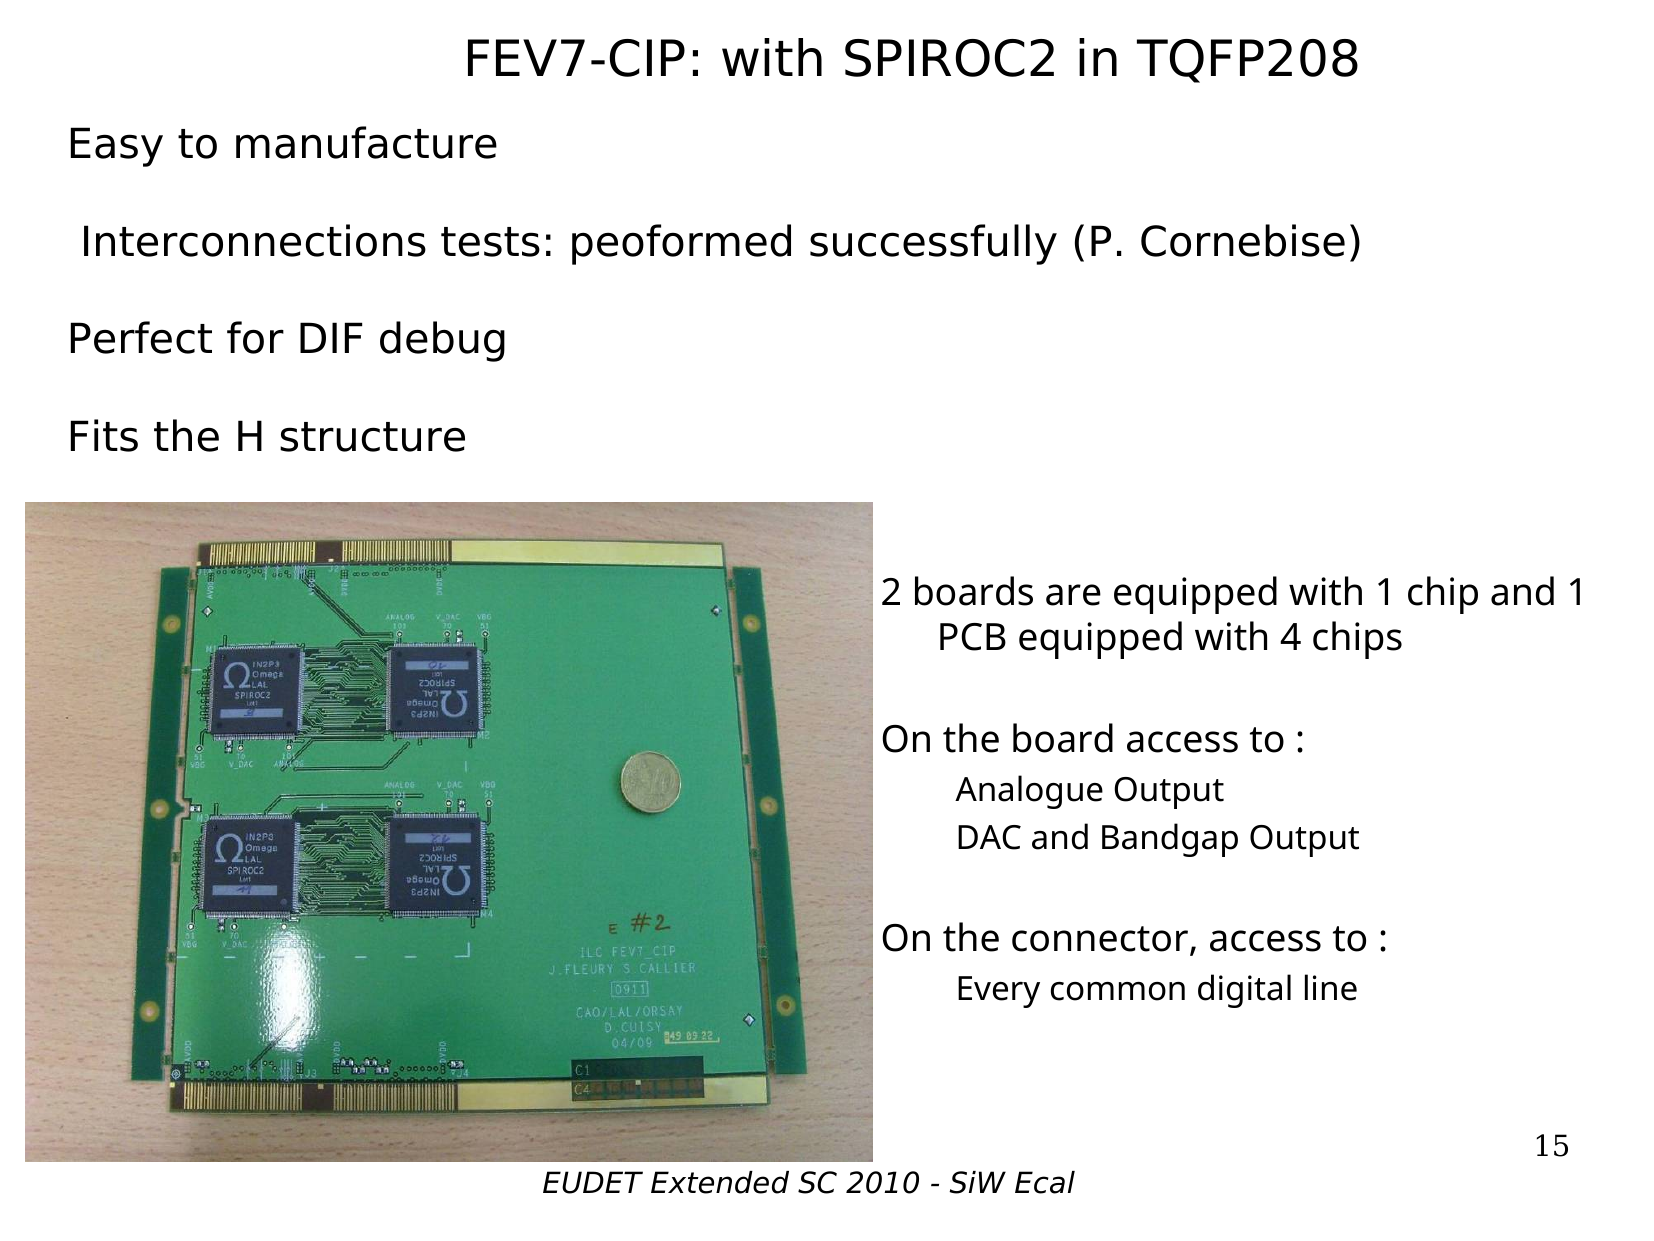

# FEV7-CIP: with SPIROC2 in TQFP208
 Easy to manufacture
 Interconnections tests: peoformed successfully (P. Cornebise)
 Perfect for DIF debug
 Fits the H structure
2 boards are equipped with 1 chip and 1 PCB equipped with 4 chips
On the board access to :
Analogue Output
DAC and Bandgap Output
On the connector, access to :
Every common digital line
15